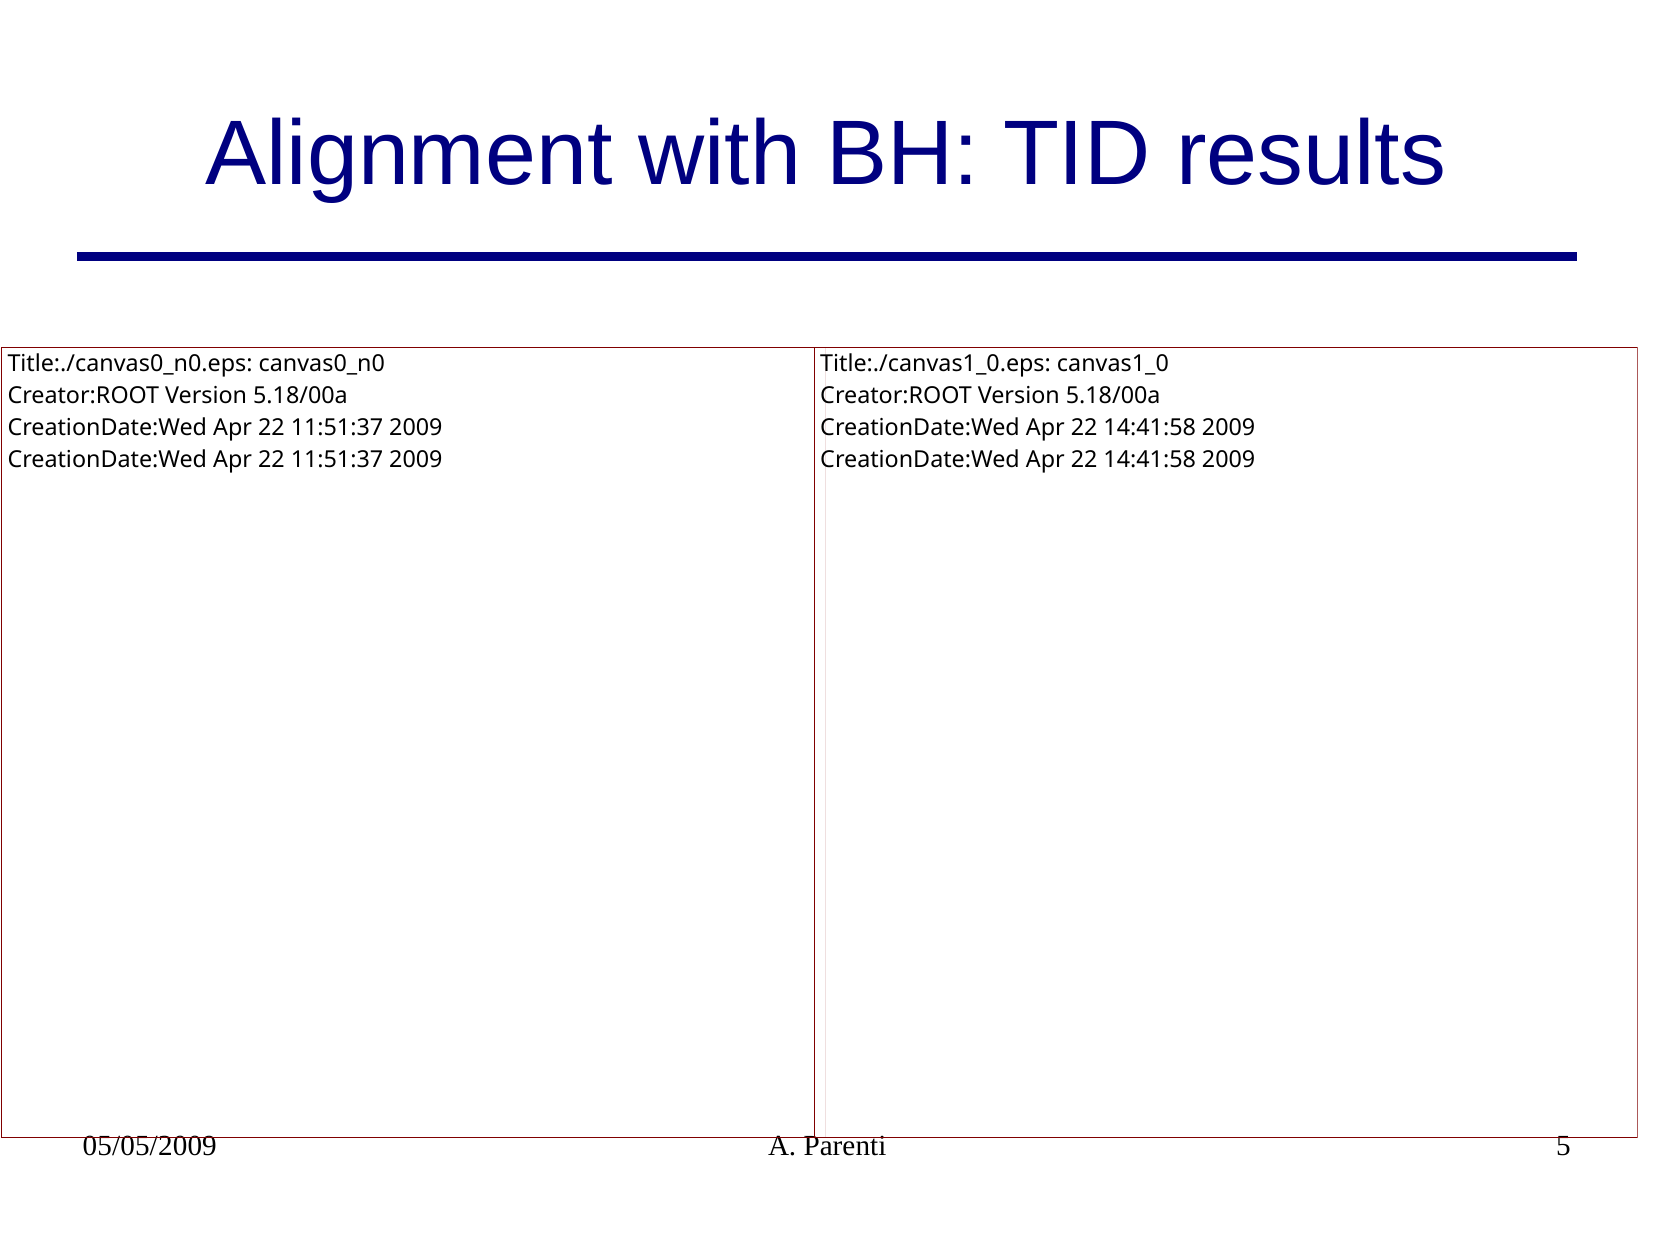

# Alignment with BH: TID results
5